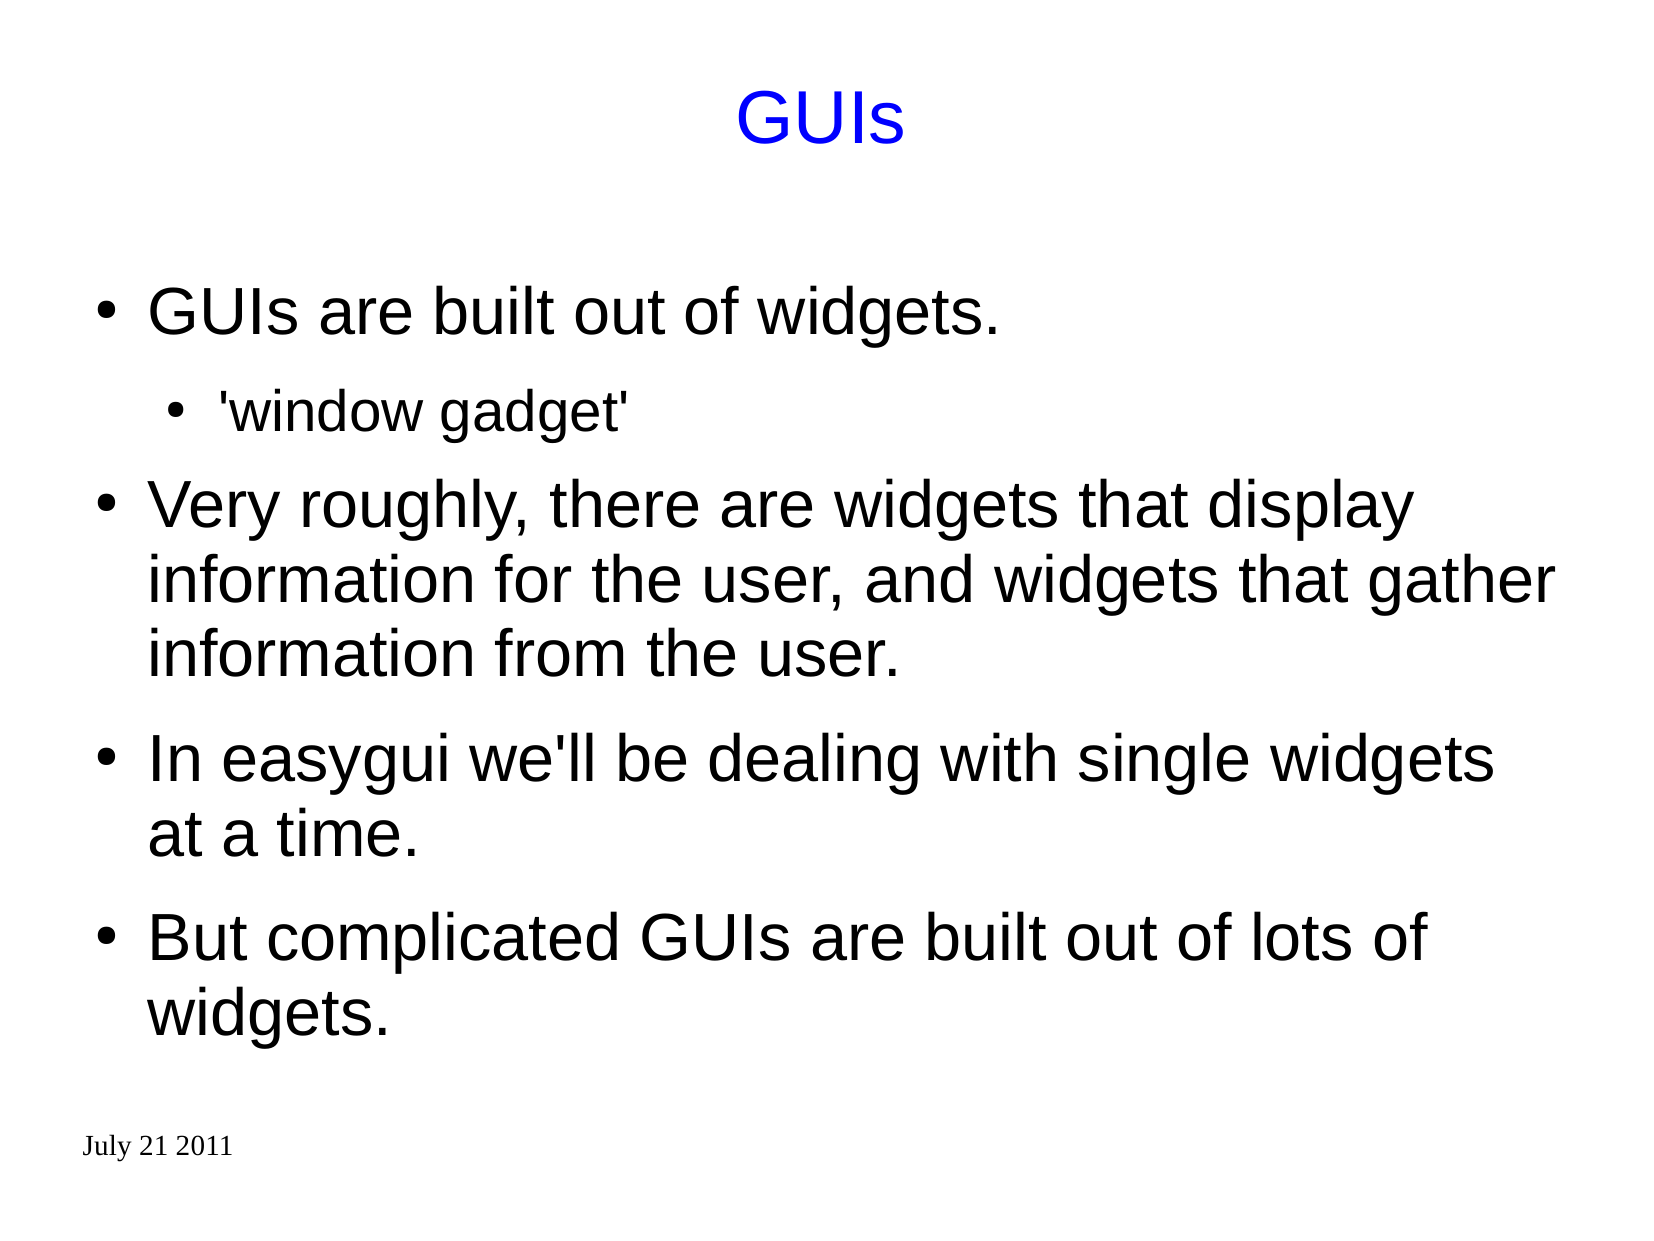

# GUIs
GUIs are built out of widgets.
'window gadget'
Very roughly, there are widgets that display information for the user, and widgets that gather information from the user.
In easygui we'll be dealing with single widgets at a time.
But complicated GUIs are built out of lots of widgets.
July 21 2011